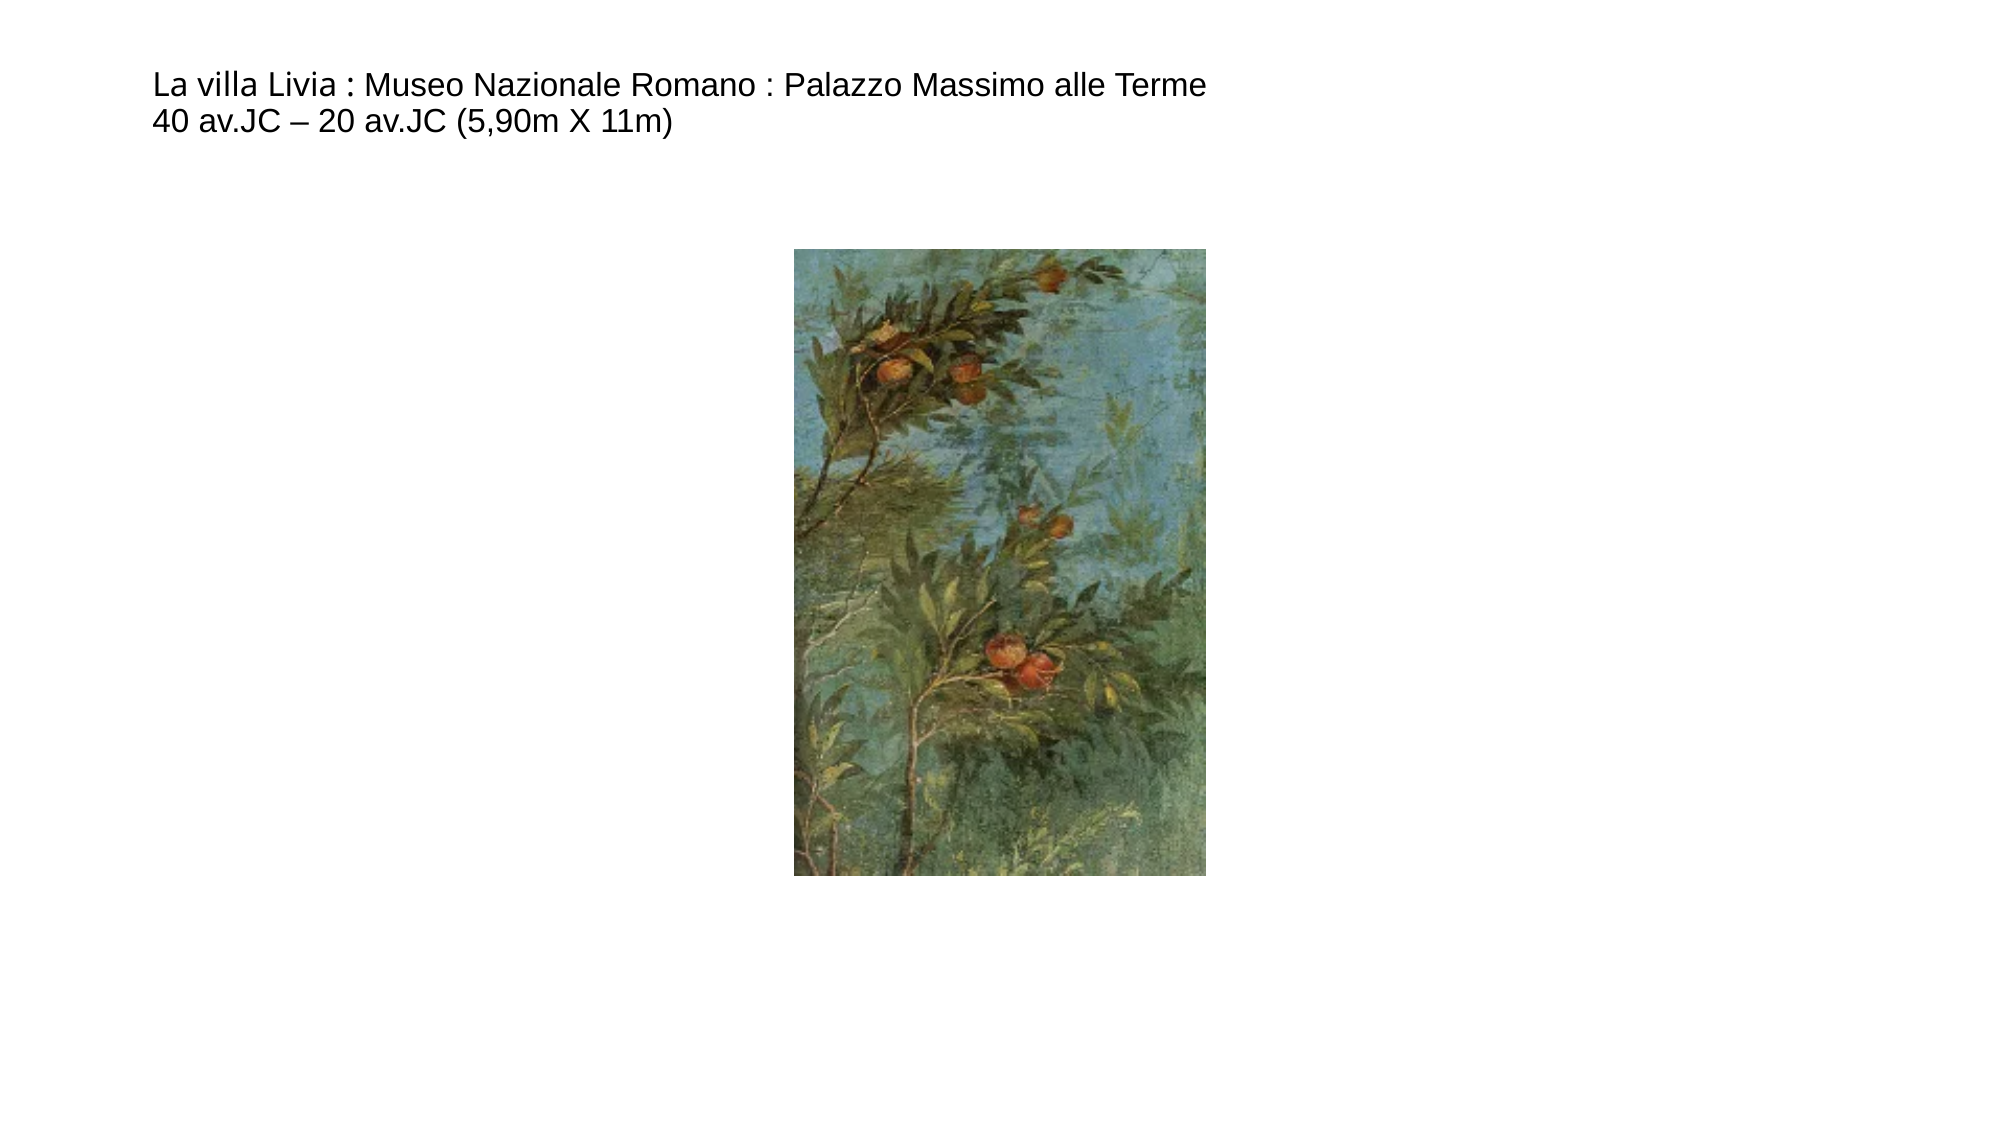

# La villa Livia : Museo Nazionale Romano : Palazzo Massimo alle Terme 40 av.JC – 20 av.JC (5,90m X 11m)